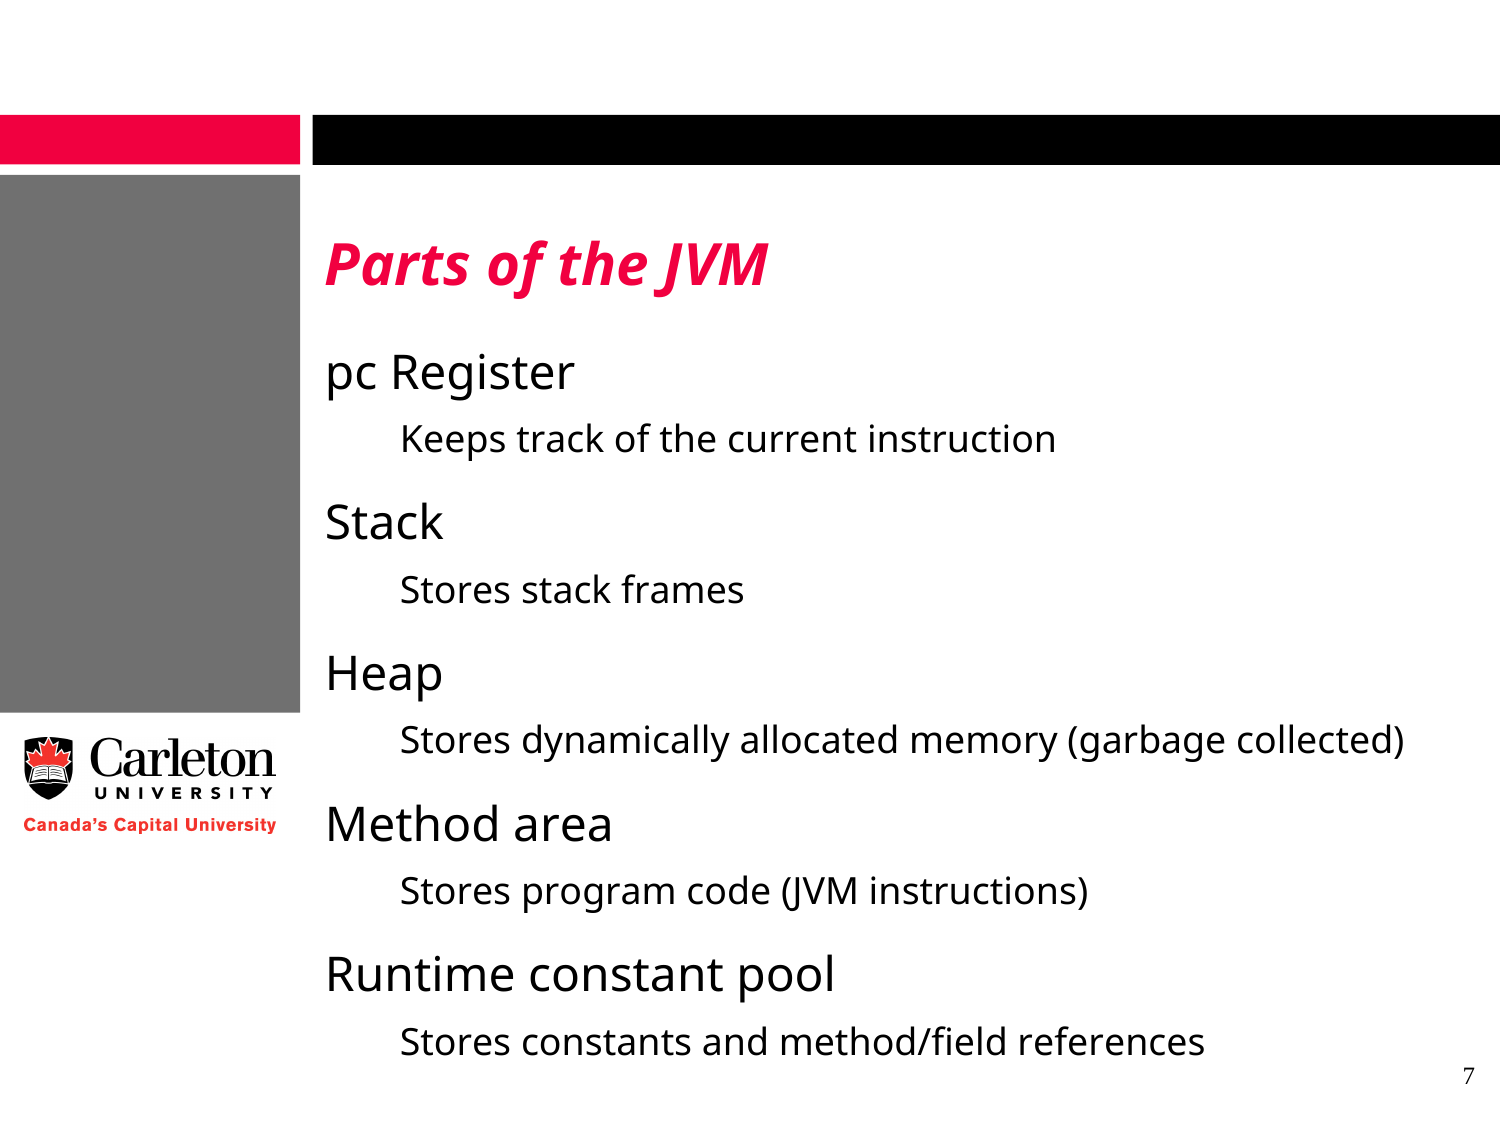

# Parts of the JVM
pc Register
Keeps track of the current instruction
Stack
Stores stack frames
Heap
Stores dynamically allocated memory (garbage collected)
Method area
Stores program code (JVM instructions)
Runtime constant pool
Stores constants and method/field references
7